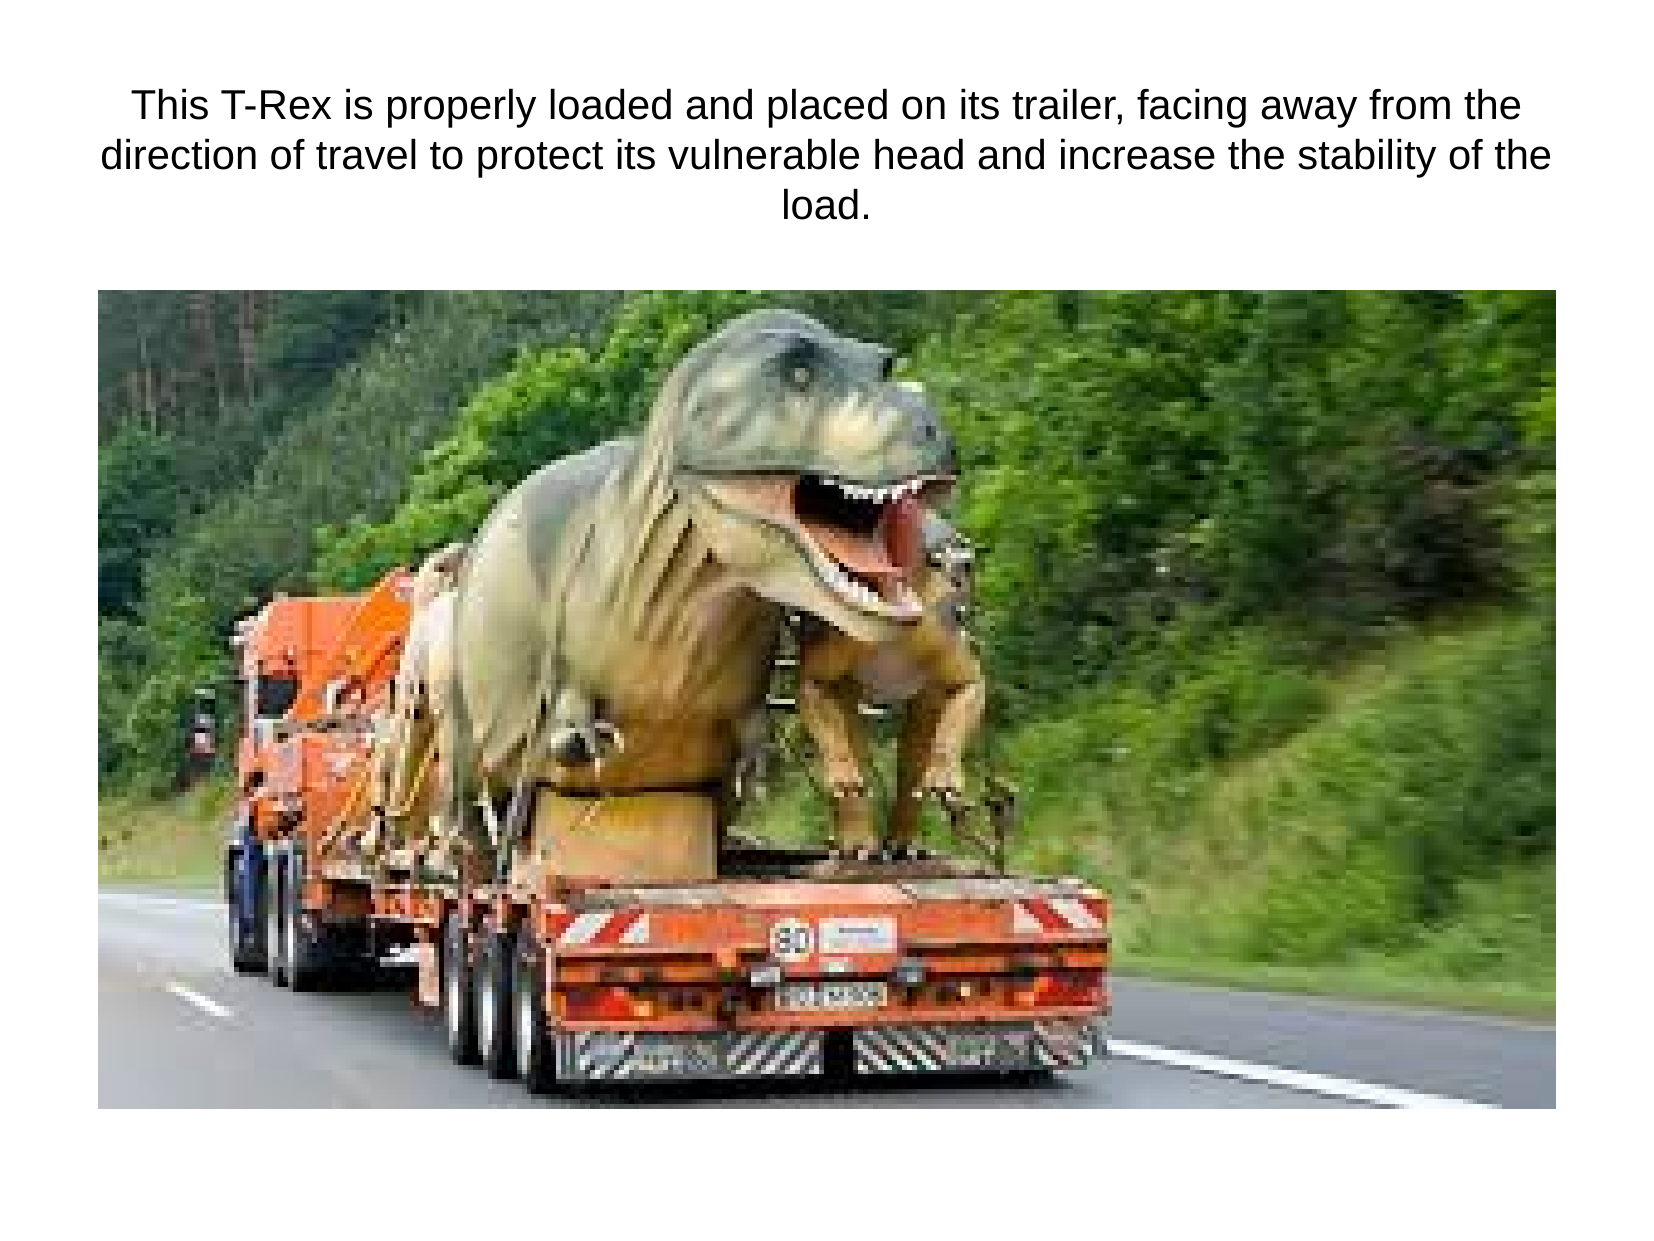

# This T-Rex is properly loaded and placed on its trailer, facing away from the direction of travel to protect its vulnerable head and increase the stability of the load.